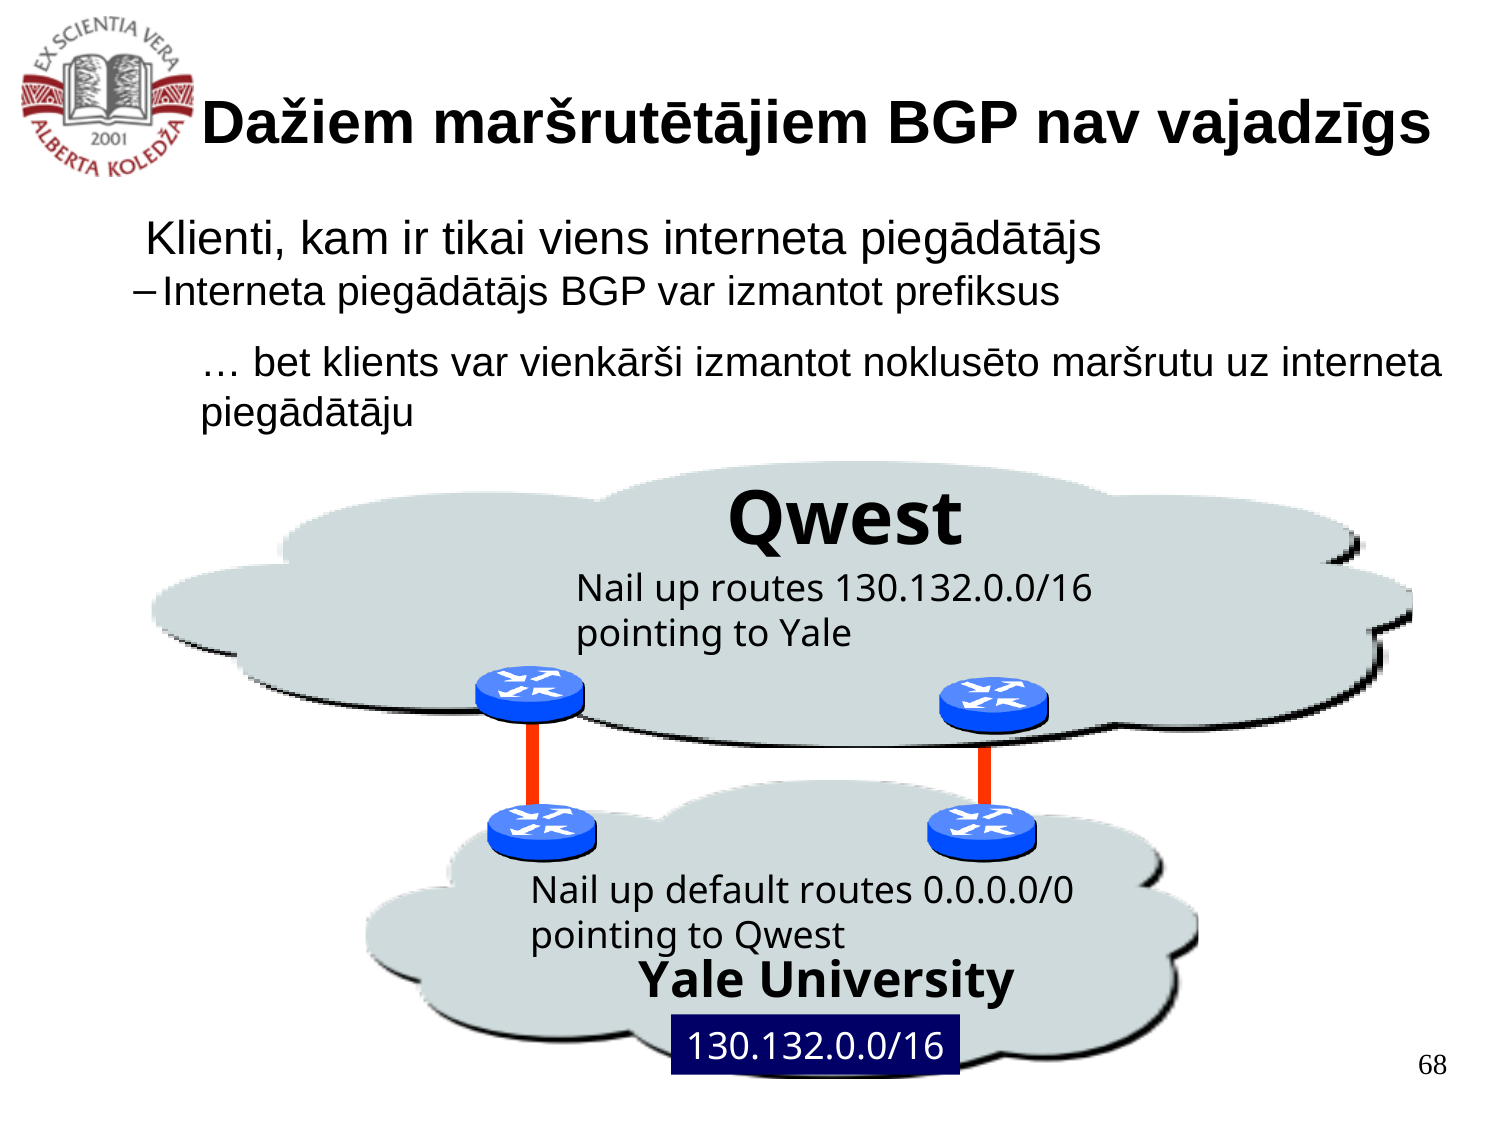

# Dažiem maršrutētājiem BGP nav vajadzīgs
Klienti, kam ir tikai viens interneta piegādātājs
Interneta piegādātājs BGP var izmantot prefiksus
… bet klients var vienkārši izmantot noklusēto maršrutu uz interneta piegādātāju
Qwest
Nail up routes 130.132.0.0/16
pointing to Yale
Nail up default routes 0.0.0.0/0
pointing to Qwest
Yale University
130.132.0.0/16